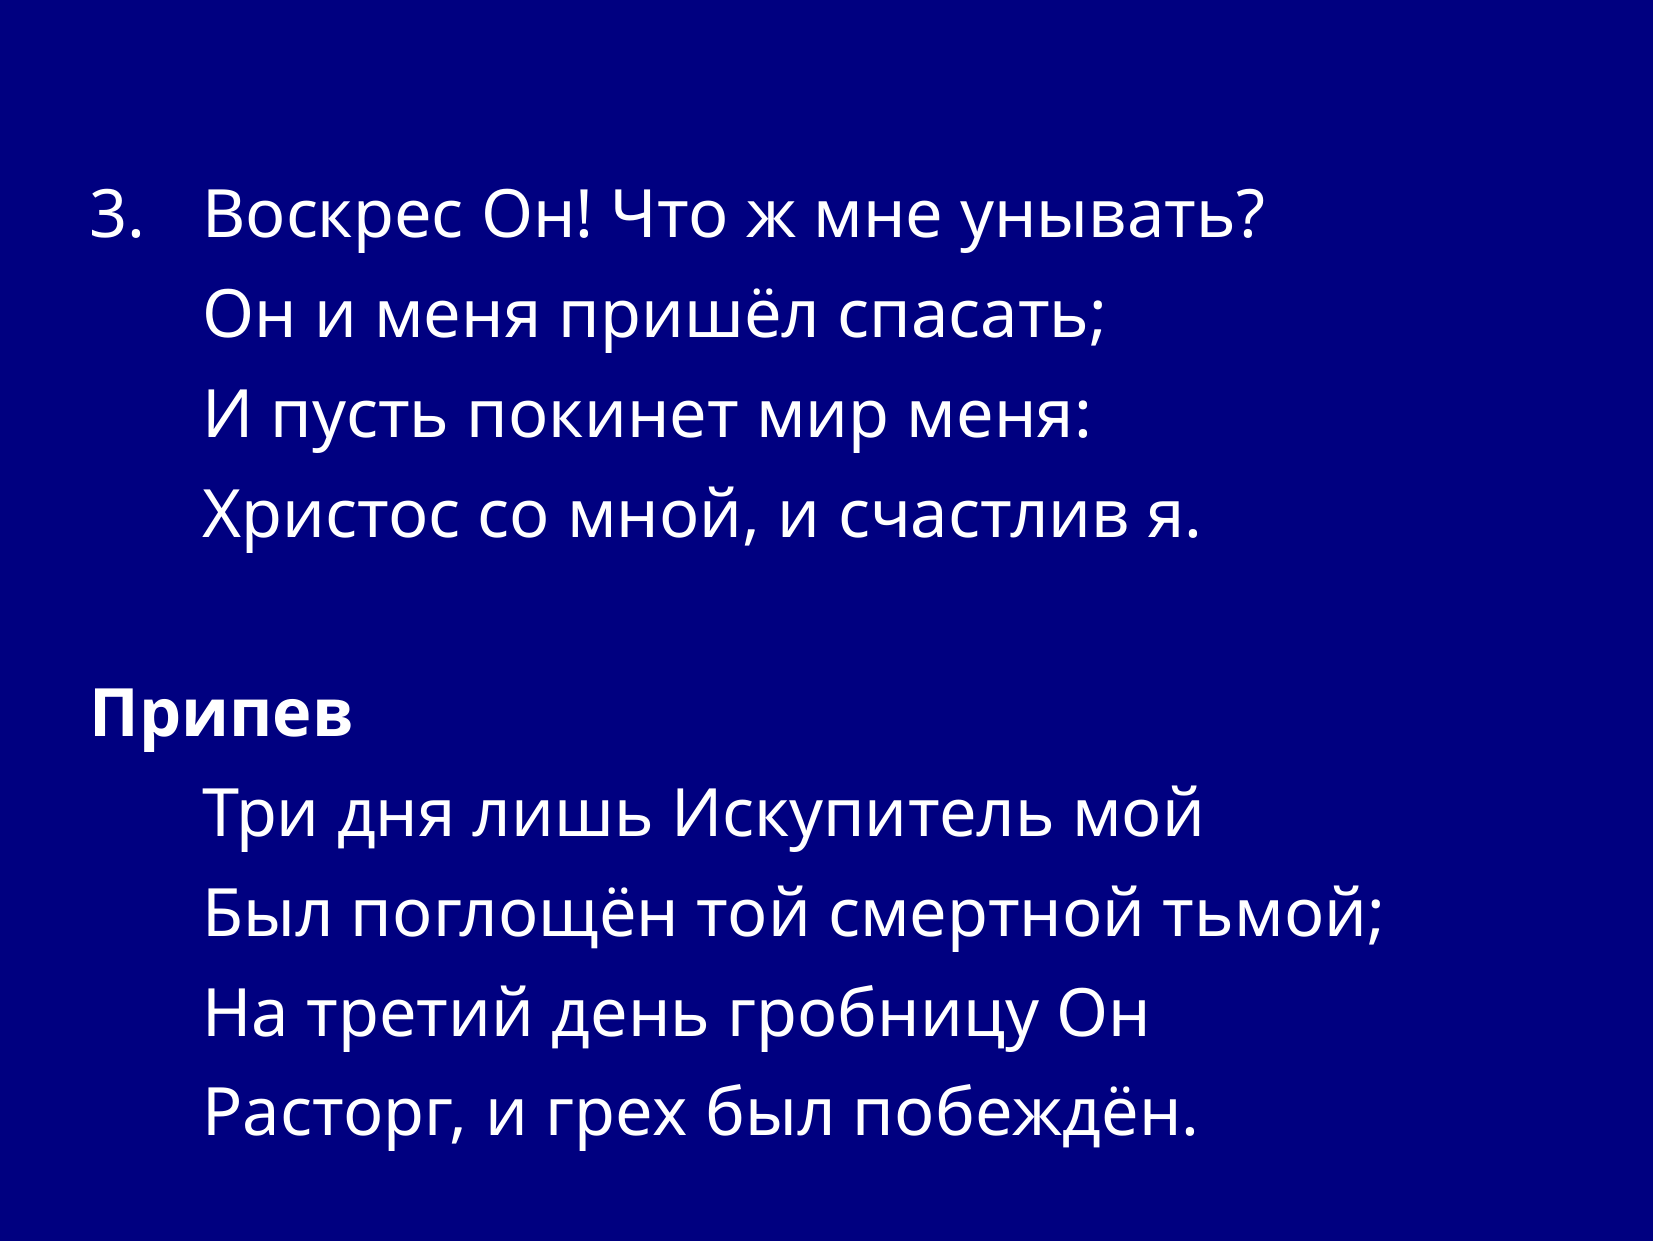

3.	Воскрес Он! Что ж мне унывать?
	Он и меня пришёл спасать;
	И пусть покинет мир меня:
	Христос со мной, и счастлив я.
Припев
	Три дня лишь Искупитель мой
	Был поглощён той смертной тьмой;
	На третий день гробницу Он
	Расторг, и грех был побеждён.